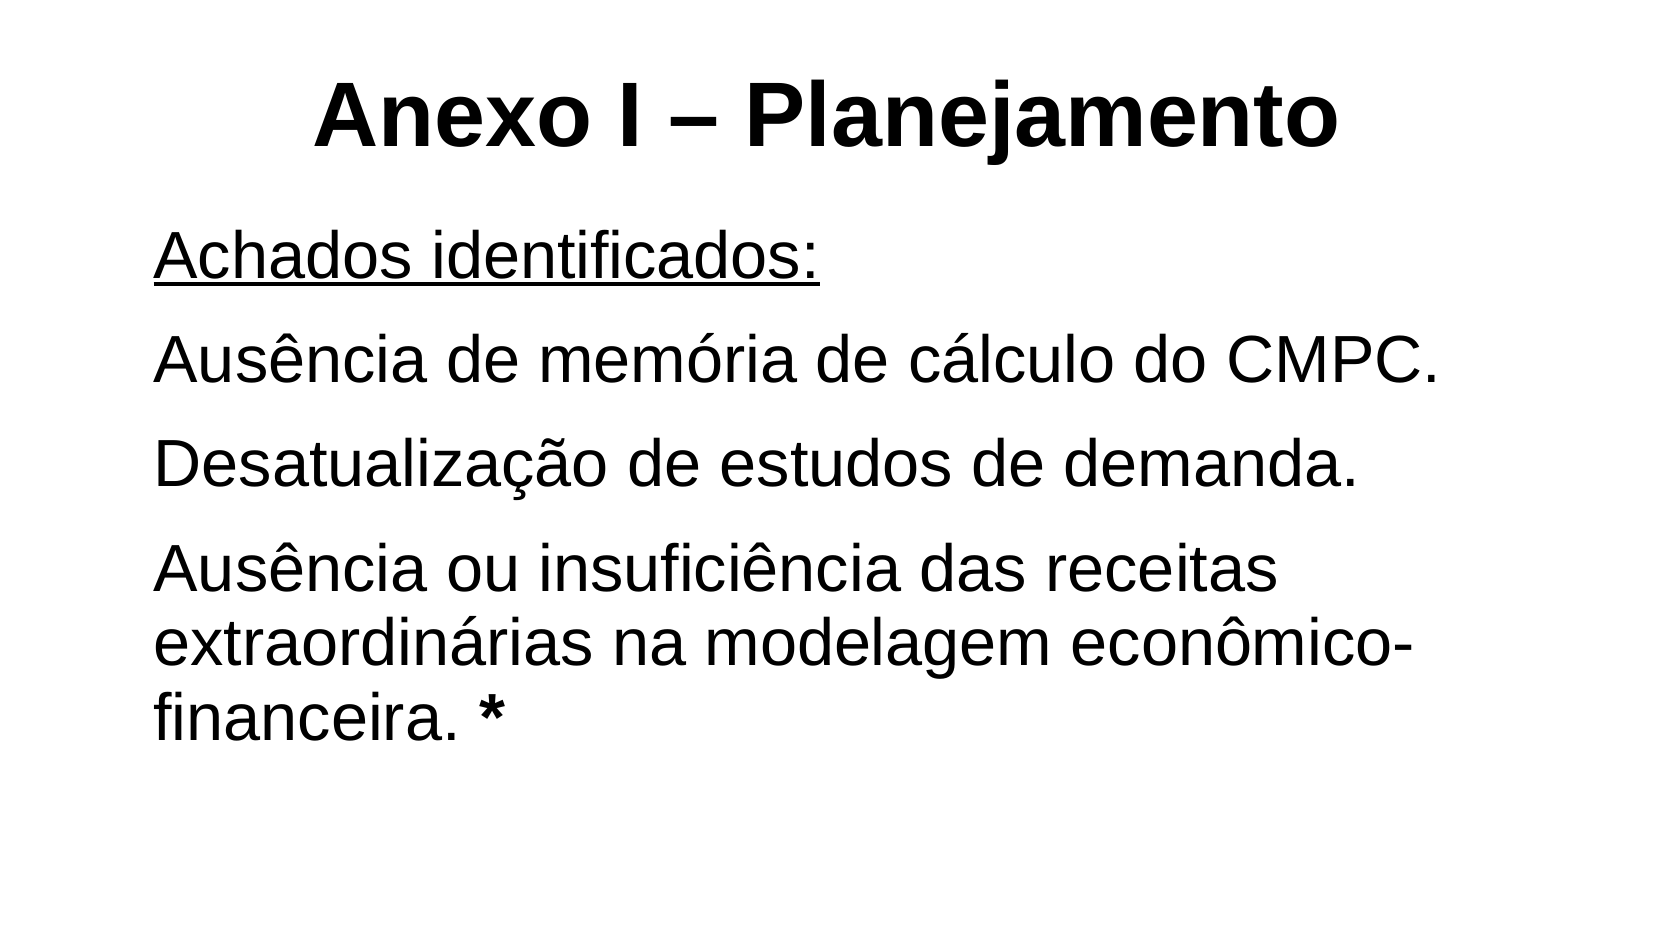

# Anexo I – Planejamento
Achados identificados:
Ausência de memória de cálculo do CMPC.
Desatualização de estudos de demanda.
Ausência ou insuficiência das receitas extraordinárias na modelagem econômico-financeira. *